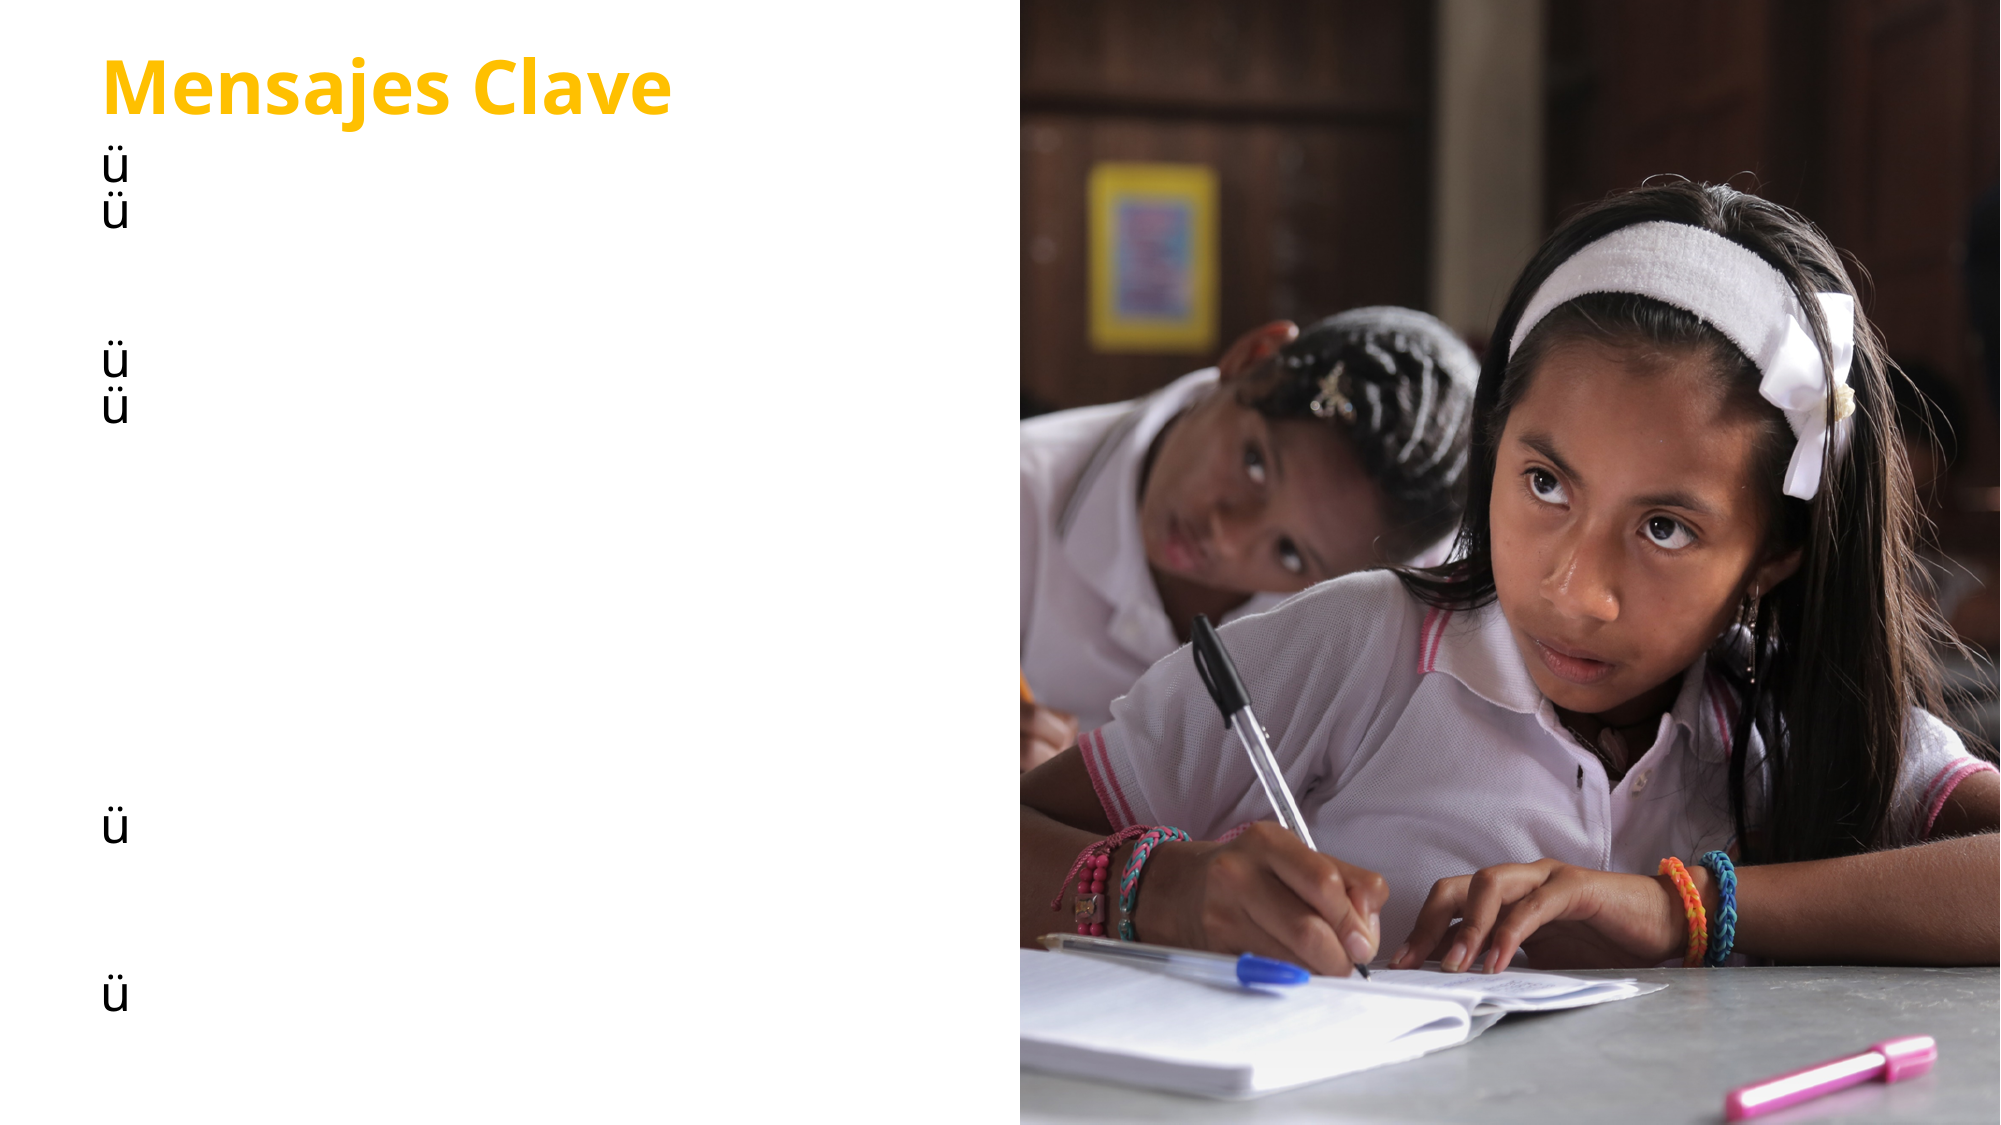

Mensajes Clave
Debe estar guiada por el interés superior de cada niño, niña y adolescente
Tan pronto se considere seguro, debe ser una prioridad urgente debido al impacto potencialmente drástico que el cierre puede tener en el aprendizaje y el bienestar de los niños, niñas y adolescentes.
La responsabilidad recae en los gobiernos pero requiere el apoyo de varios sectores
Debe partir de la evidencia epidemiológica y el análisis de beneficios y riesgos incluyendo factores socioeconómicos del contexto local.